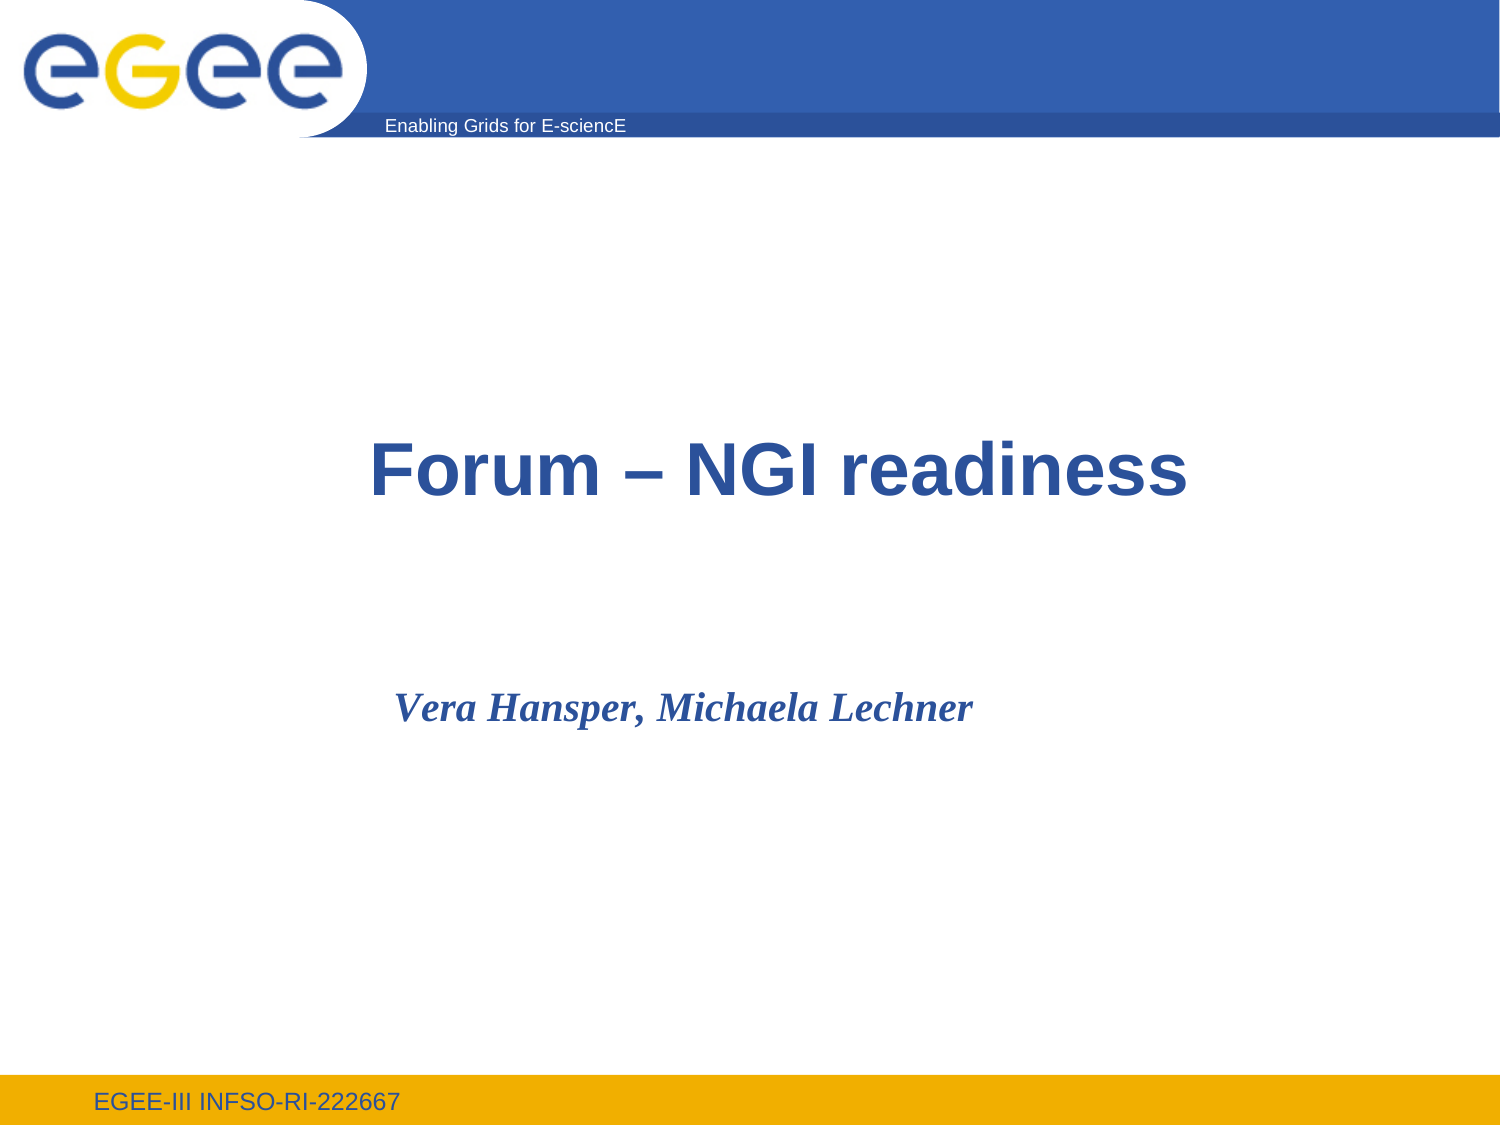

Forum – NGI readiness
Vera Hansper, Michaela Lechner